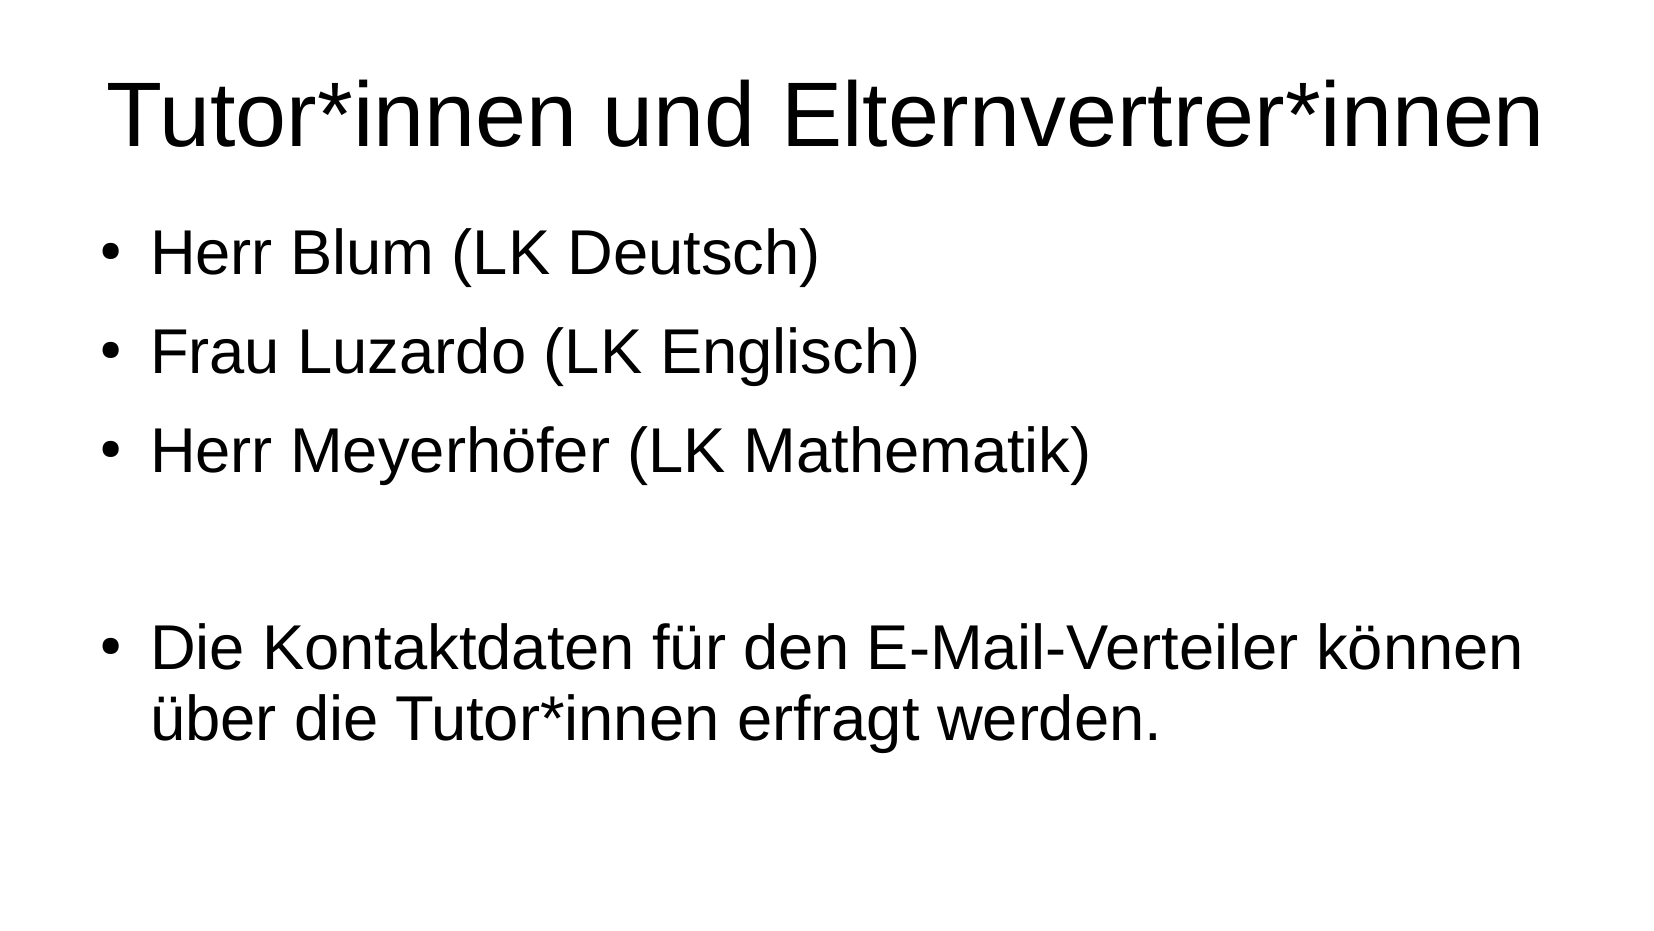

# Tutor*innen und Elternvertrer*innen
Herr Blum (LK Deutsch)
Frau Luzardo (LK Englisch)
Herr Meyerhöfer (LK Mathematik)
Die Kontaktdaten für den E-Mail-Verteiler können über die Tutor*innen erfragt werden.